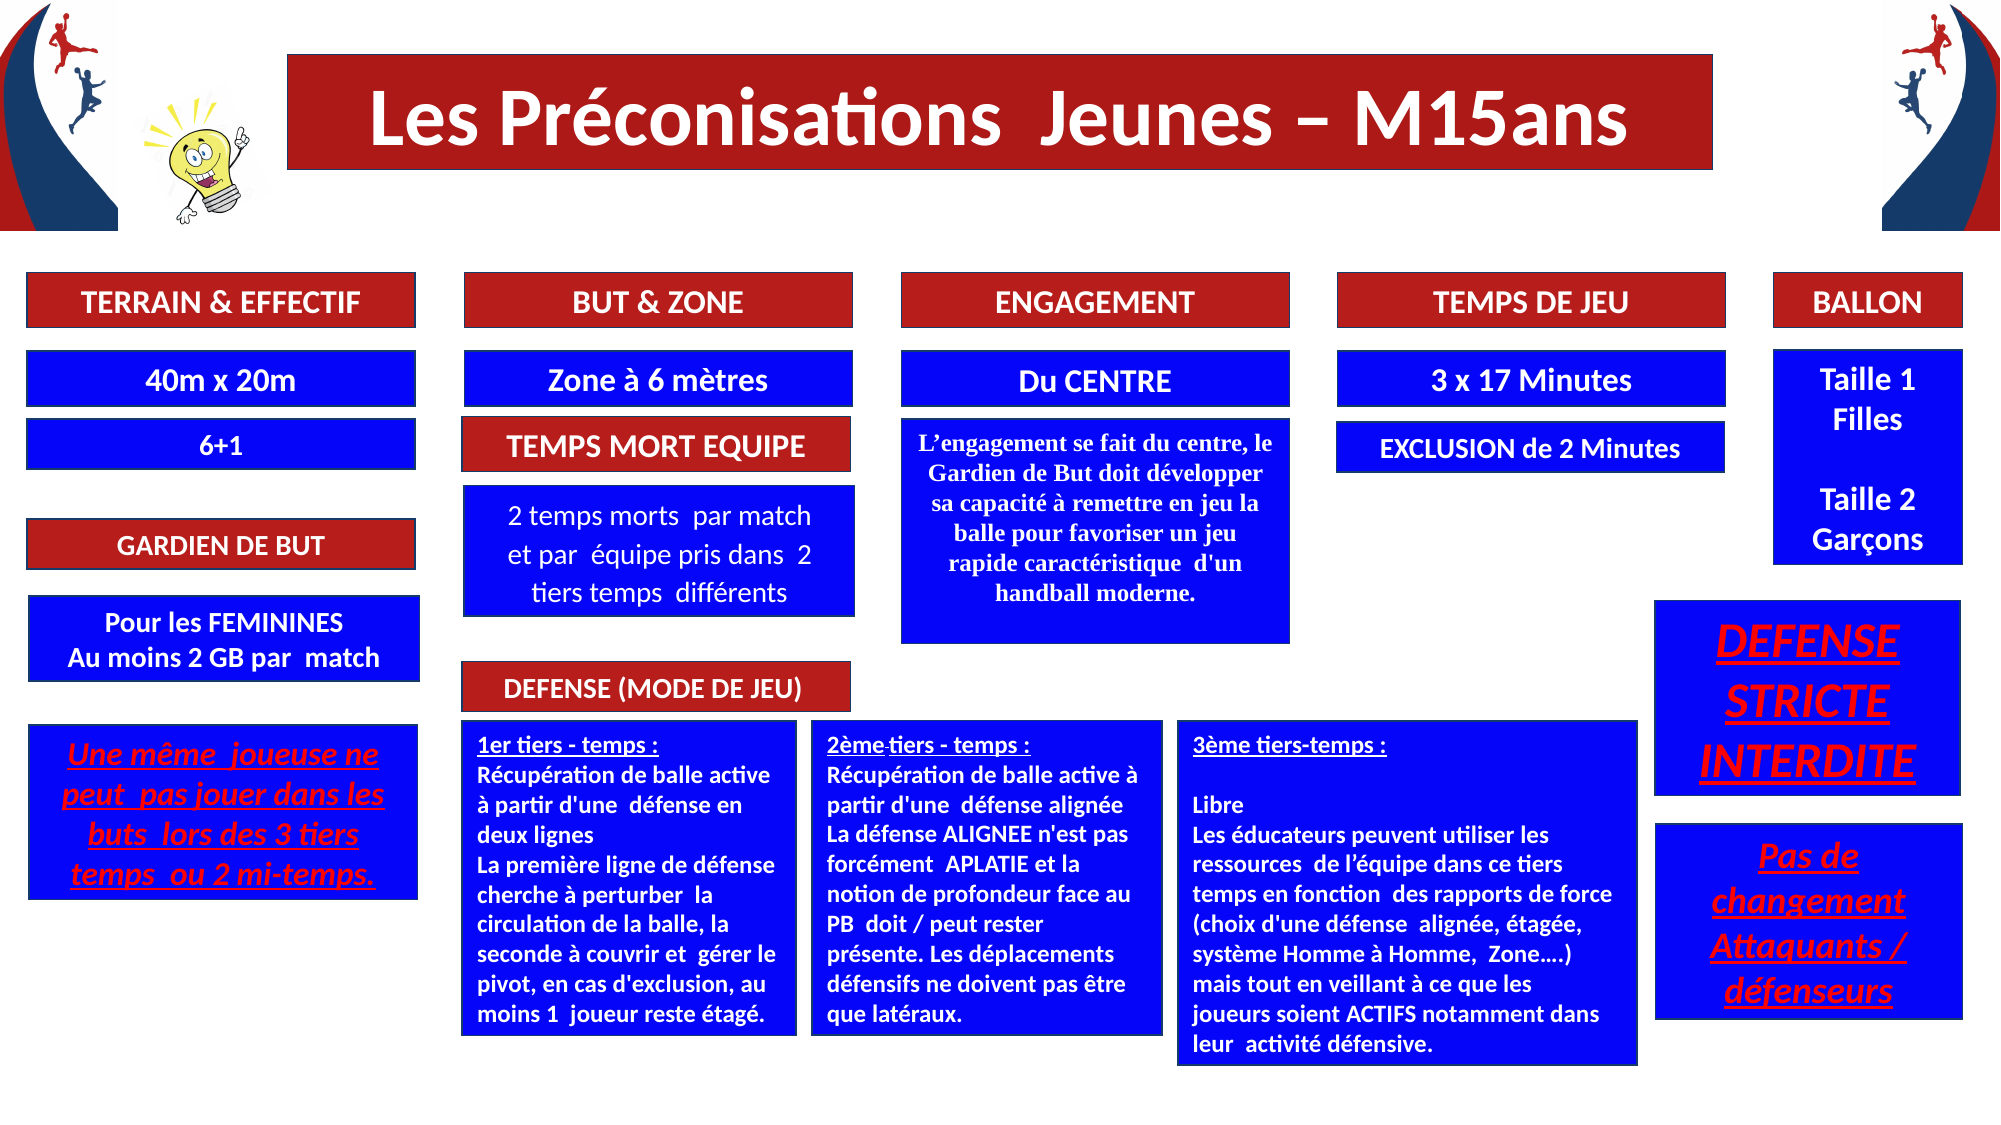

Les Préconisations Jeunes – M15ans
TERRAIN & EFFECTIF
BUT & ZONE
ENGAGEMENT
TEMPS DE JEU
BALLON
Taille 1
Filles
Taille 2
Garçons
40m x 20m
Zone à 6 mètres
3 x 17 Minutes
Du CENTRE
TEMPS MORT EQUIPE
6+1
L’engagement se fait du centre, le Gardien de But doit développer sa capacité à remettre en jeu la balle pour favoriser un jeu rapide caractéristique d'un handball moderne.
EXCLUSION de 2 Minutes
2 temps morts par match et par équipe pris dans 2 tiers temps différents
GARDIEN DE BUT
Pour les FEMININES
Au moins 2 GB par match
DEFENSE STRICTE INTERDITE
DEFENSE (MODE DE JEU)
2ème tiers - temps :
Récupération de balle active à partir d'une défense alignée
La défense ALIGNEE n'est pas forcément APLATIE et la notion de profondeur face au PB doit / peut rester présente. Les déplacements défensifs ne doivent pas être que latéraux.
3ème tiers-temps :
Libre
Les éducateurs peuvent utiliser les ressources de l’équipe dans ce tiers temps en fonction des rapports de force (choix d'une défense alignée, étagée, système Homme à Homme, Zone….) mais tout en veillant à ce que les joueurs soient ACTIFS notamment dans leur activité défensive.
1er tiers - temps :
Récupération de balle active à partir d'une défense en deux lignes
La première ligne de défense cherche à perturber la circulation de la balle, la seconde à couvrir et gérer le pivot, en cas d'exclusion, au moins 1 joueur reste étagé.
Une même joueuse ne peut pas jouer dans les buts lors des 3 tiers temps ou 2 mi-temps.
Pas de changement Attaquants / défenseurs